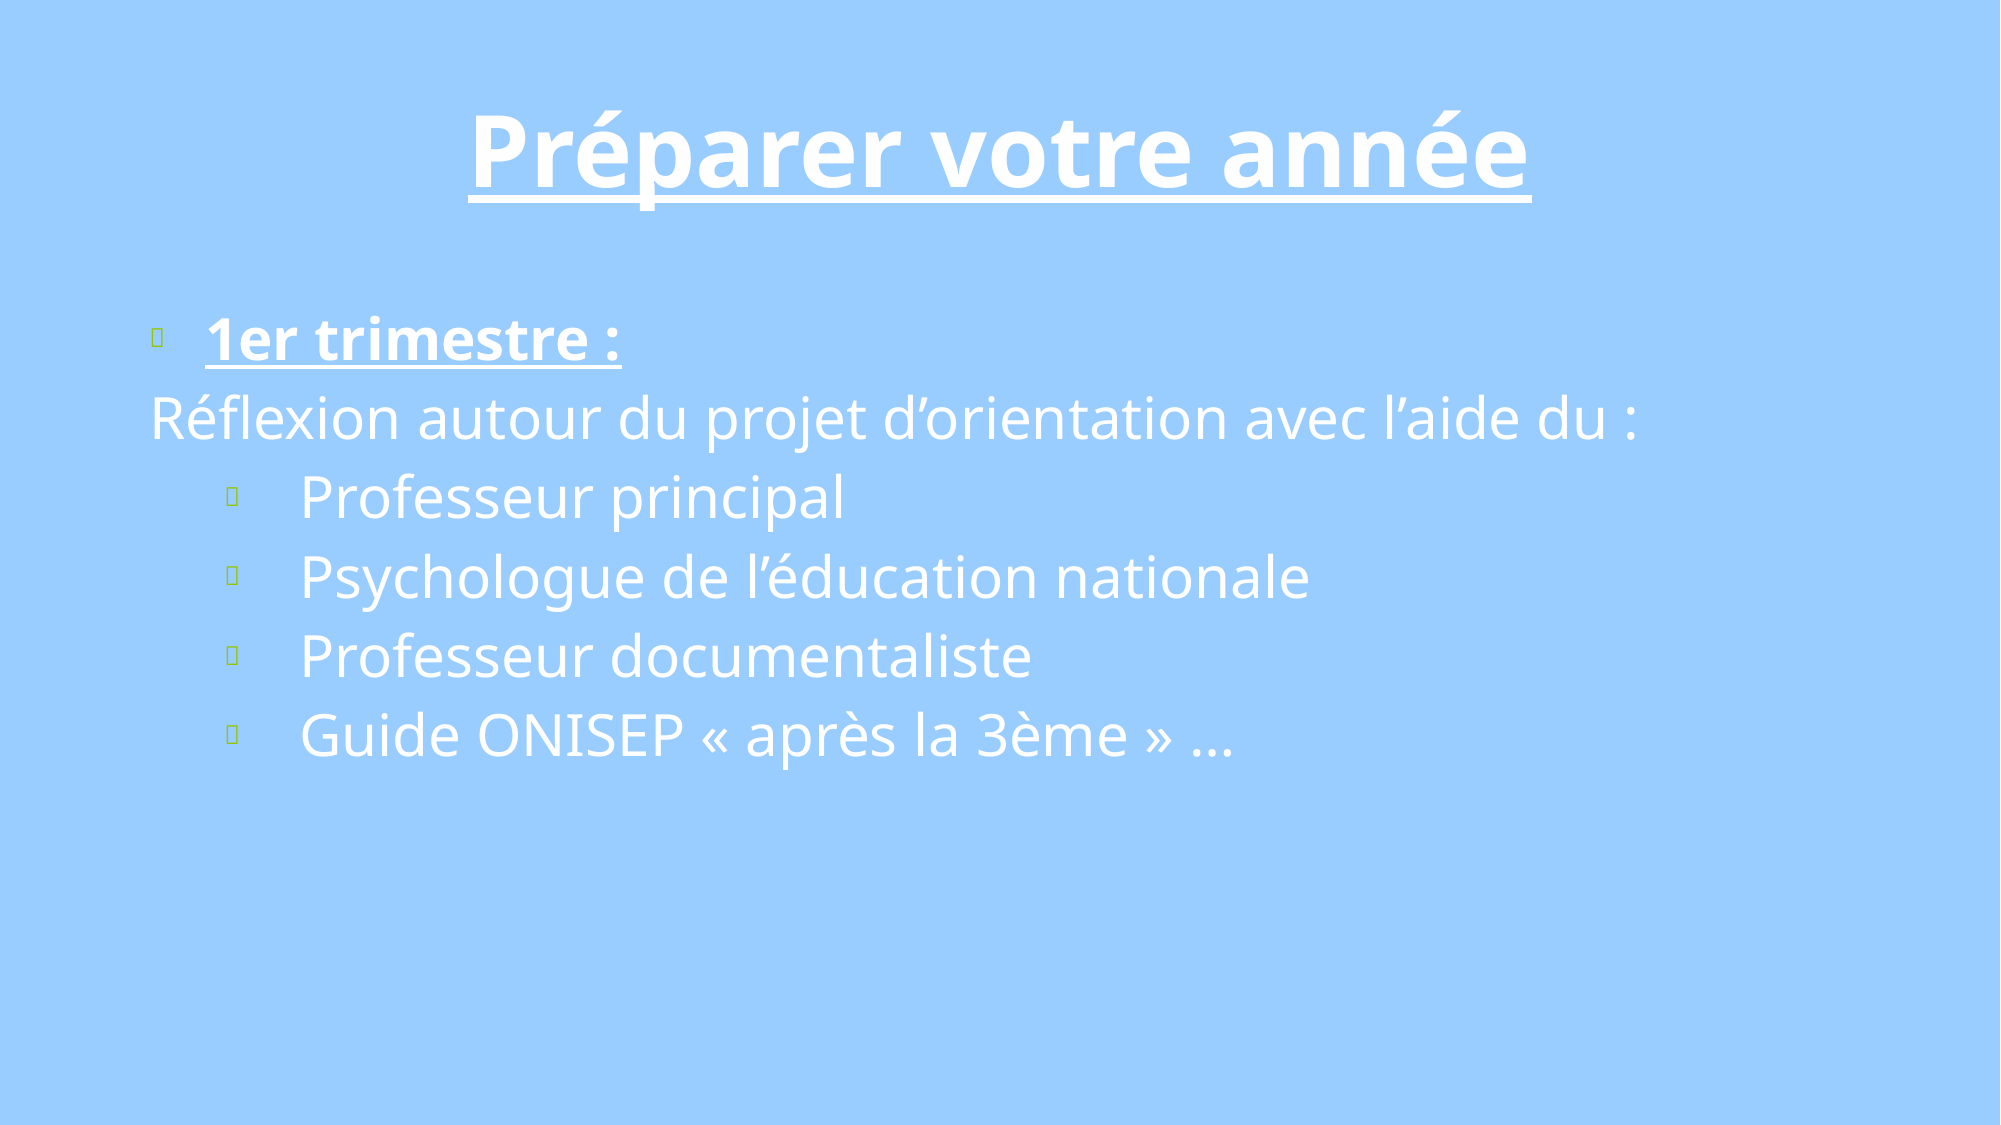

Préparer votre année
1er trimestre :
Réflexion autour du projet d’orientation avec l’aide du :
Professeur principal
Psychologue de l’éducation nationale
Professeur documentaliste
Guide ONISEP « après la 3ème » …